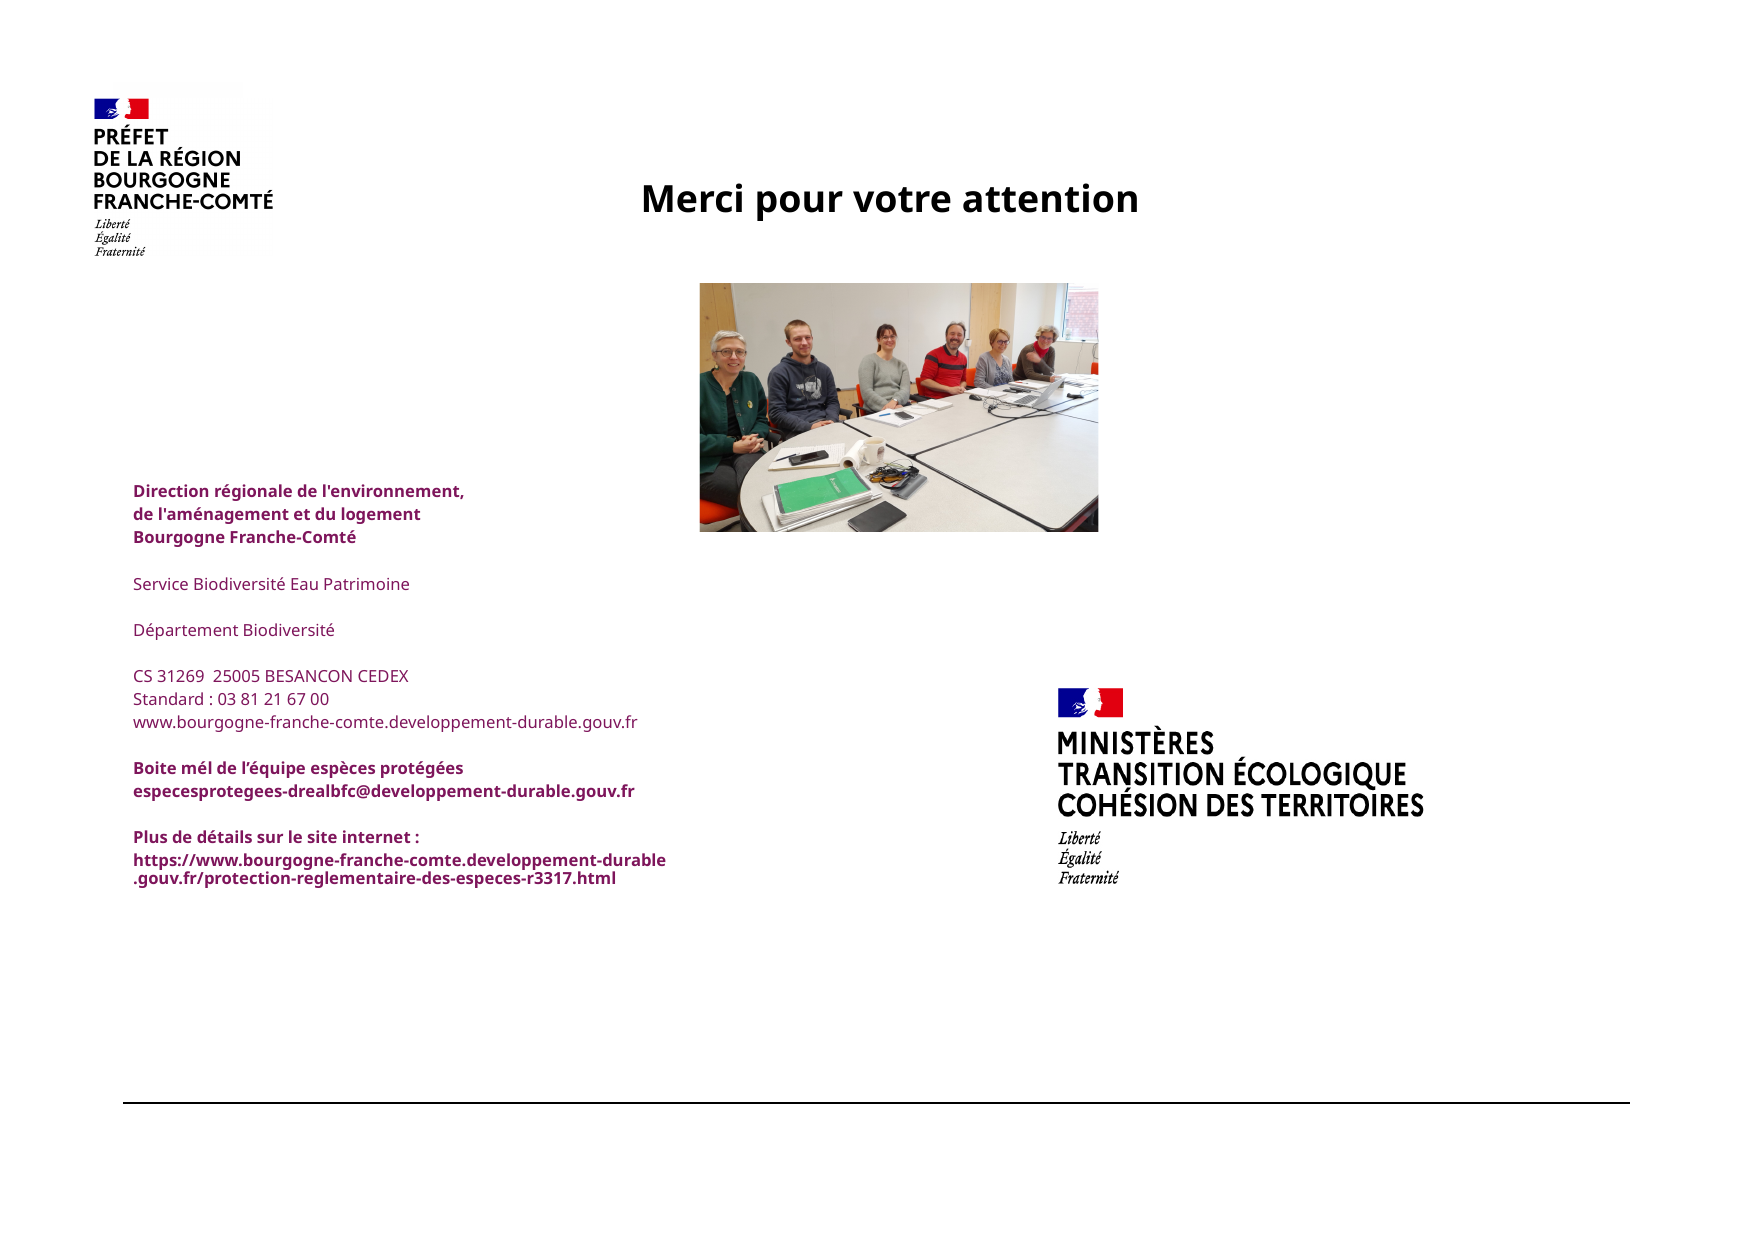

Merci pour votre attention
Direction régionale de l'environnement,
de l'aménagement et du logement
Bourgogne Franche-Comté
Service Biodiversité Eau Patrimoine
Département Biodiversité
CS 31269 25005 BESANCON CEDEX
Standard : 03 81 21 67 00
www.bourgogne-franche-comte.developpement-durable.gouv.fr
Boite mél de l’équipe espèces protégées
especesprotegees-drealbfc@developpement-durable.gouv.fr
Plus de détails sur le site internet :
https://www.bourgogne-franche-comte.developpement-durable.gouv.fr/protection-reglementaire-des-especes-r3317.html
Direction régionale de l’environnement, de l’aménagement et du logement Auvergne-Rhône-Alpes
12